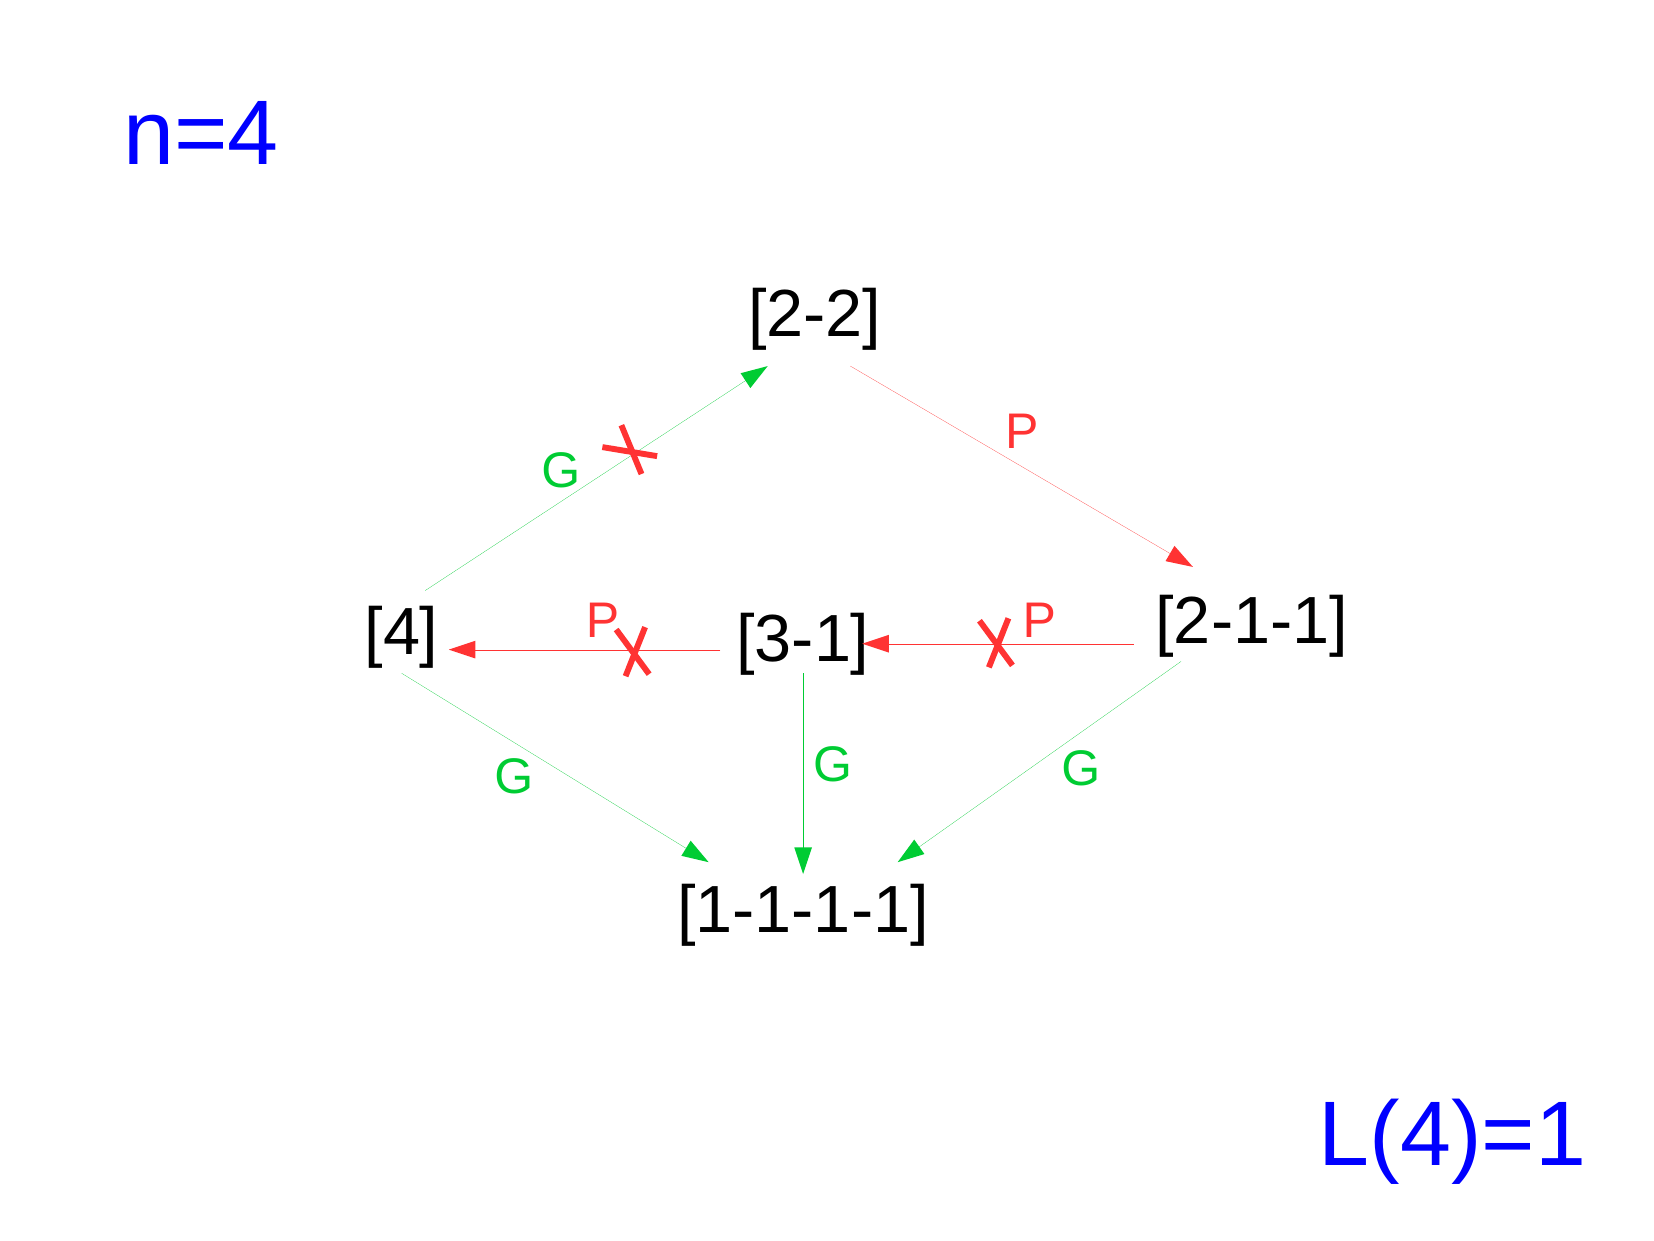

# n=4
[2-2]
P
G
[2-1-1]
[4]
P
P
[3-1]
G
G
G
[1-1-1-1]
L(4)=1